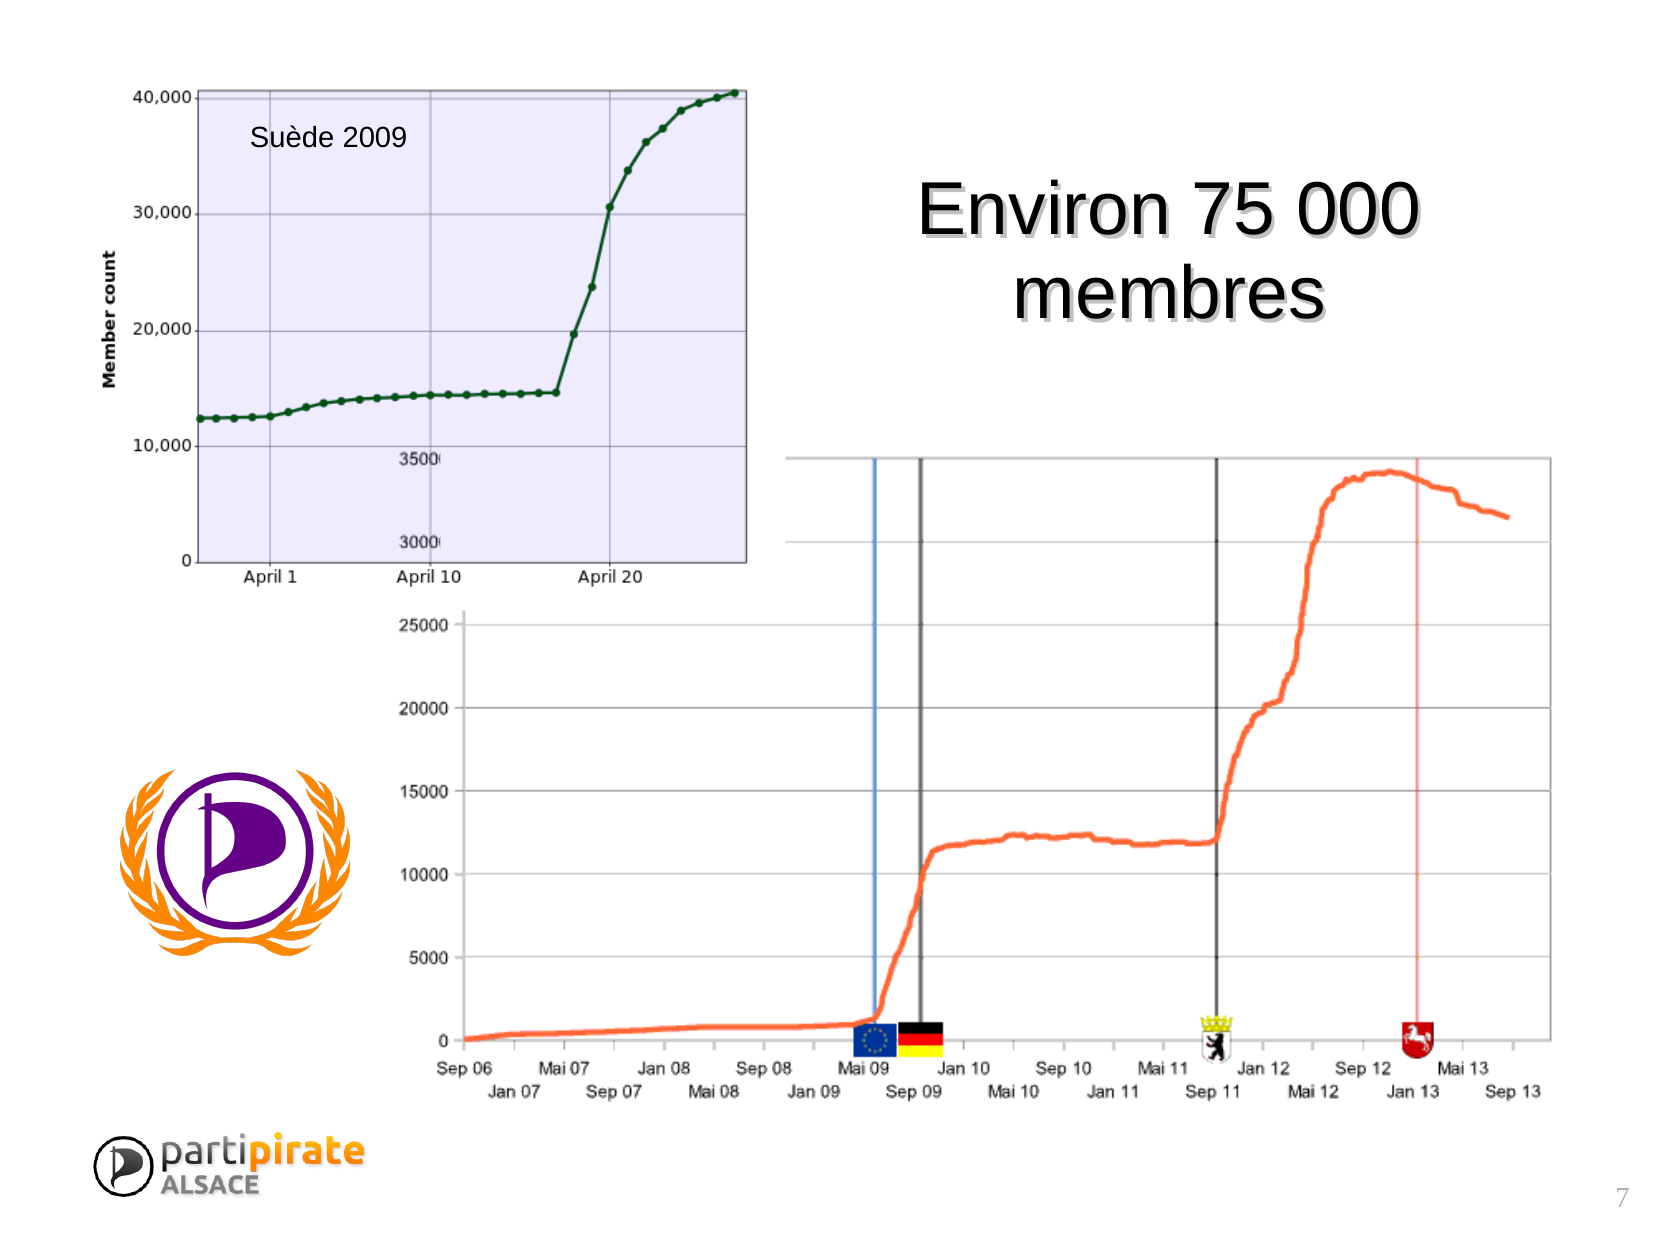

Suède 2009
# Environ 75 000 membres
7